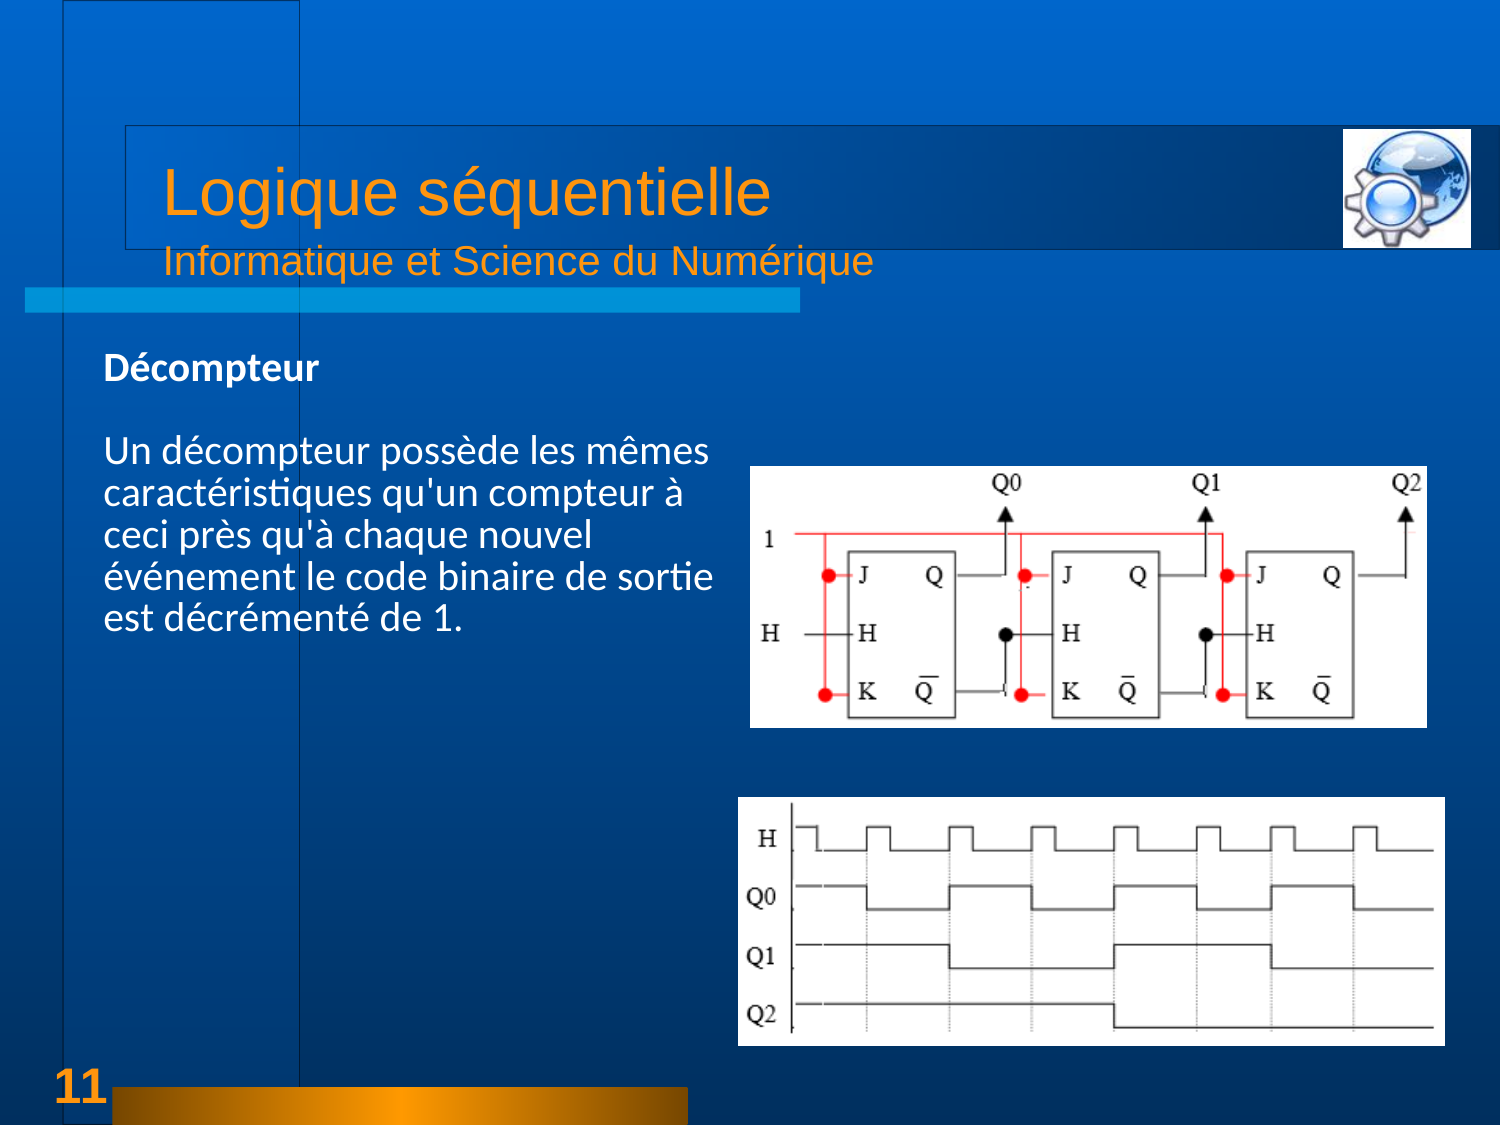

Décompteur
Un décompteur possède les mêmes caractéristiques qu'un compteur à ceci près qu'à chaque nouvel événement le code binaire de sortie est décrémenté de 1.